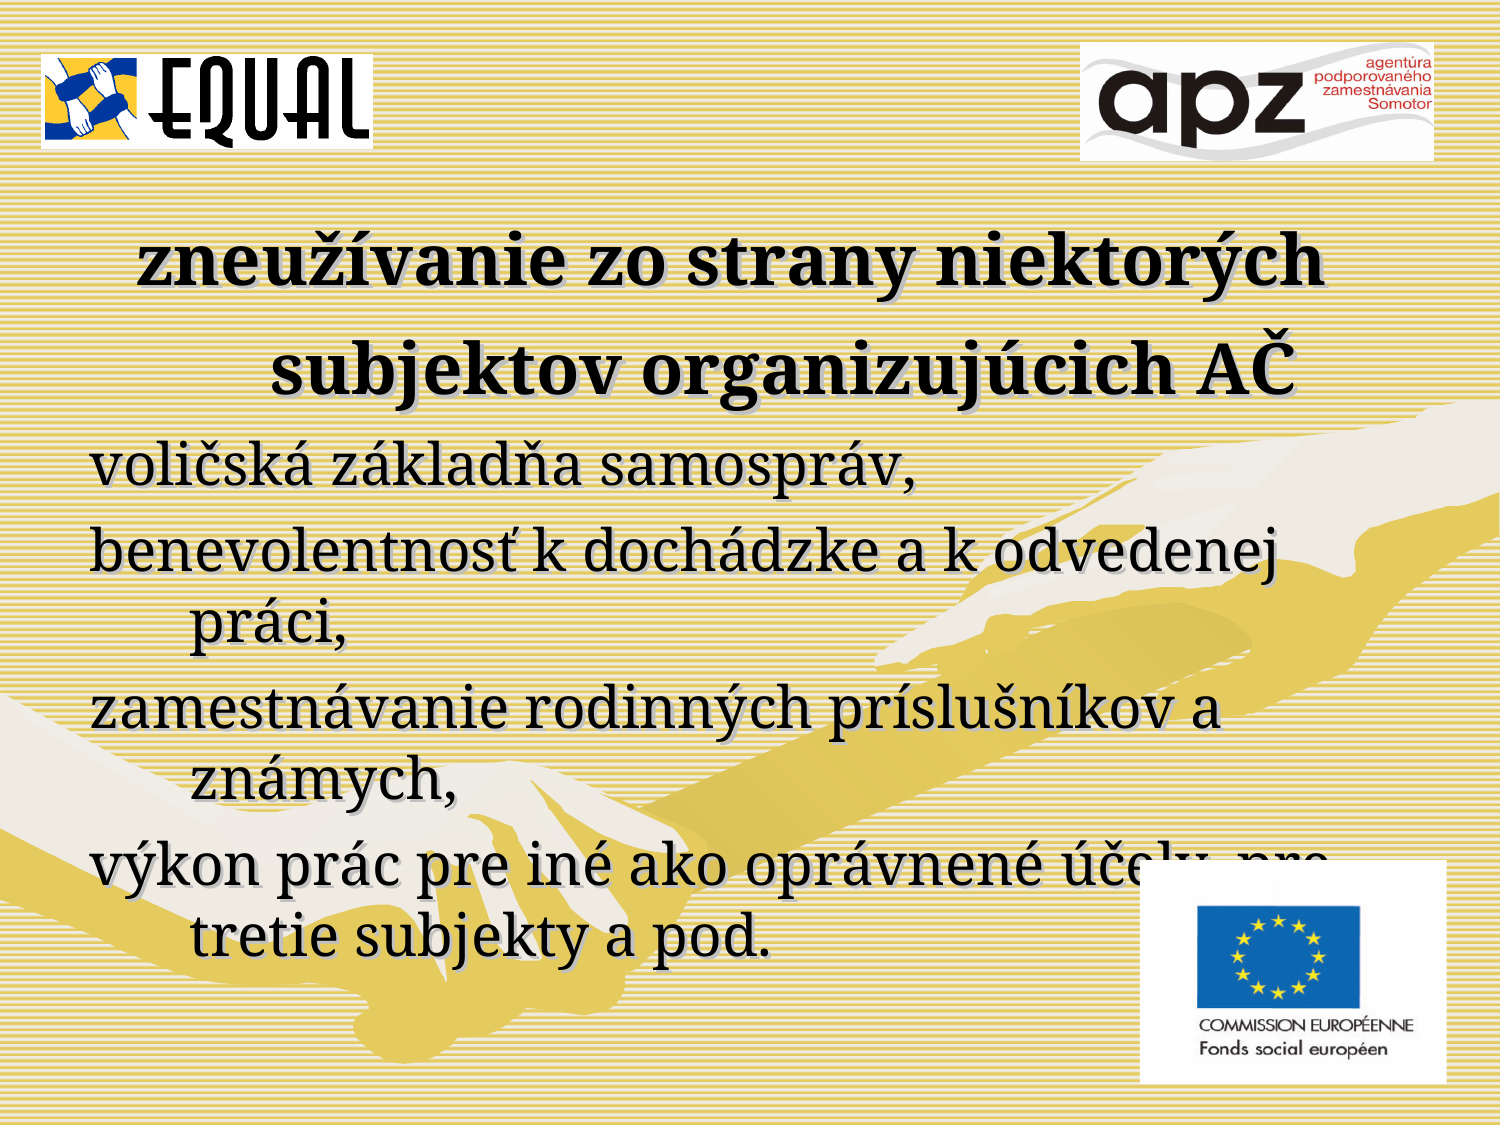

# zneužívanie zo strany niektorých subjektov organizujúcich AČ
voličská základňa samospráv,
benevolentnosť k dochádzke a k odvedenej práci,
zamestnávanie rodinných príslušníkov a známych,
výkon prác pre iné ako oprávnené účely, pre tretie subjekty a pod.